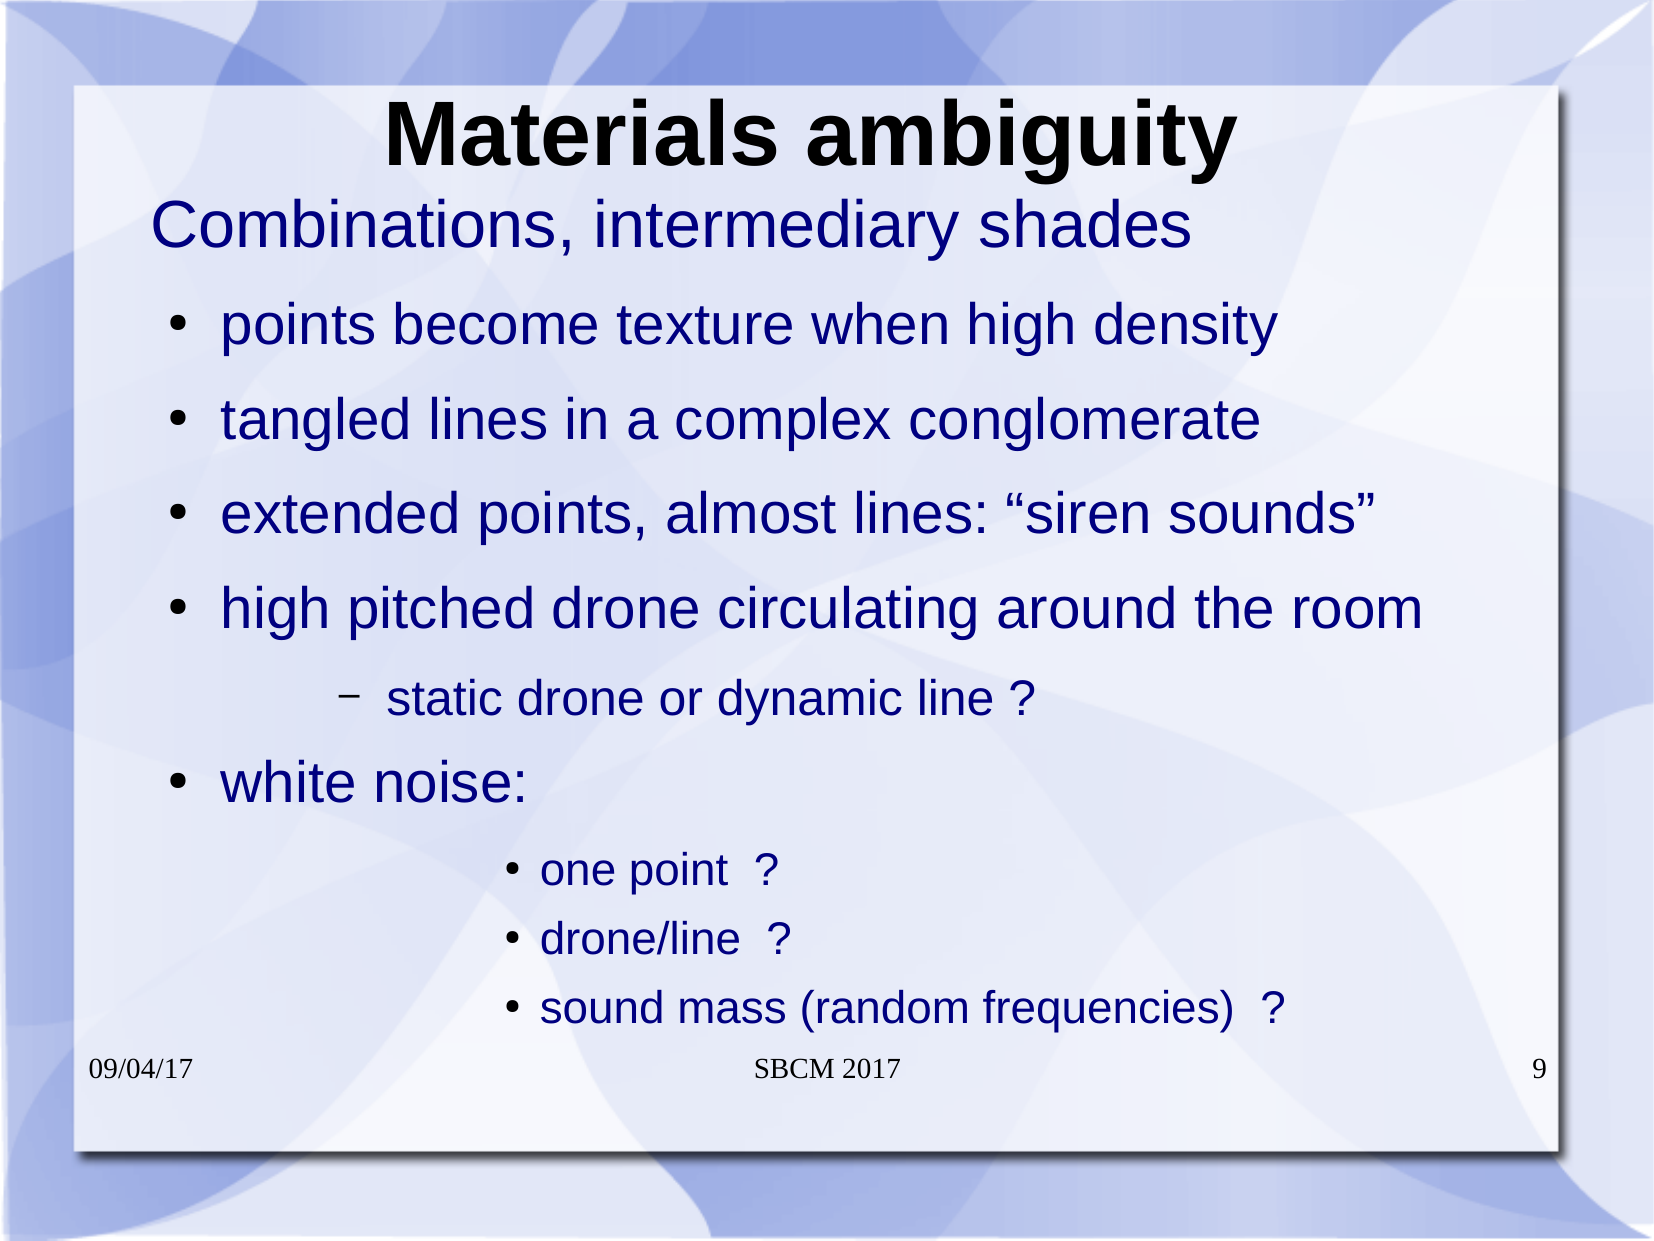

# Materials ambiguity
Combinations, intermediary shades
points become texture when high density
tangled lines in a complex conglomerate
extended points, almost lines: “siren sounds”
high pitched drone circulating around the room
static drone or dynamic line ?
white noise:
one point ?
drone/line ?
sound mass (random frequencies) ?
09/04/17
SBCM 2017
9